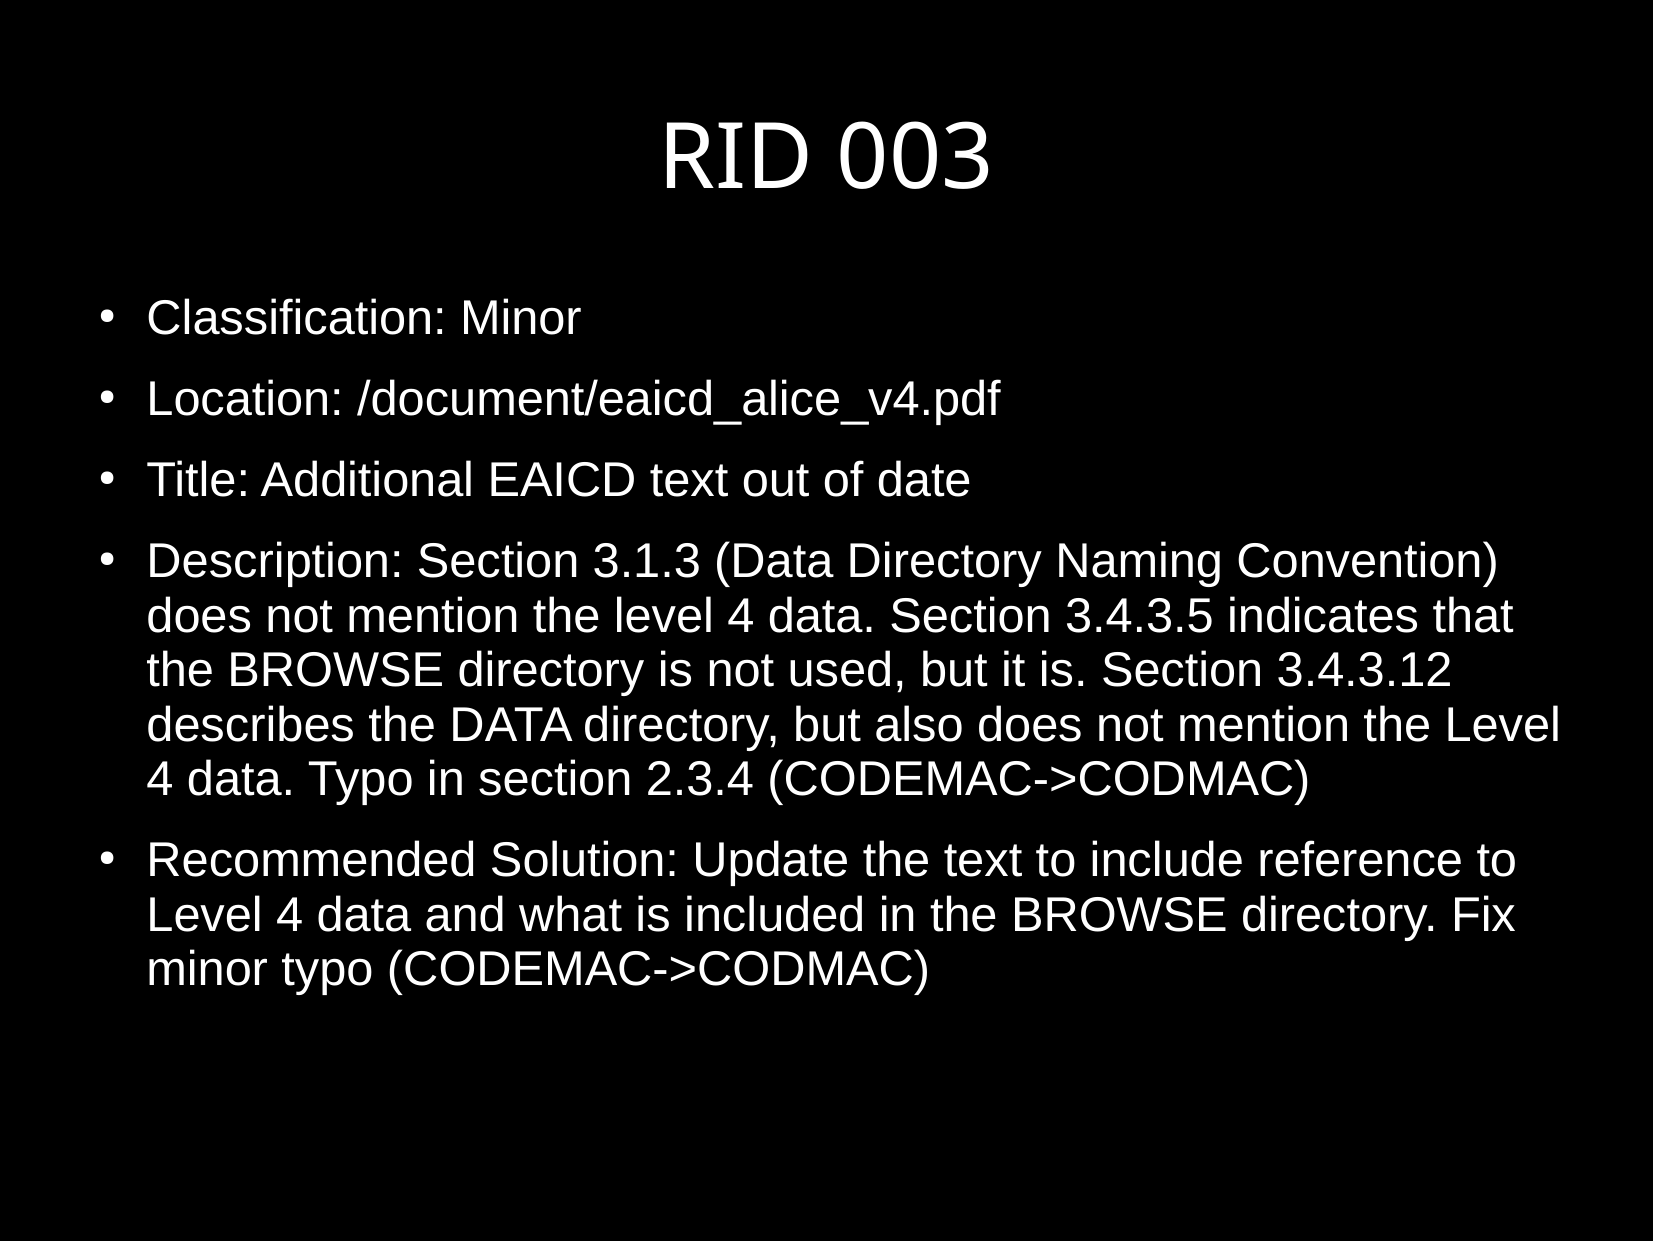

# RID 003
Classification: Minor
Location: /document/eaicd_alice_v4.pdf
Title: Additional EAICD text out of date
Description: Section 3.1.3 (Data Directory Naming Convention) does not mention the level 4 data. Section 3.4.3.5 indicates that the BROWSE directory is not used, but it is. Section 3.4.3.12 describes the DATA directory, but also does not mention the Level 4 data. Typo in section 2.3.4 (CODEMAC->CODMAC)
Recommended Solution: Update the text to include reference to Level 4 data and what is included in the BROWSE directory. Fix minor typo (CODEMAC->CODMAC)